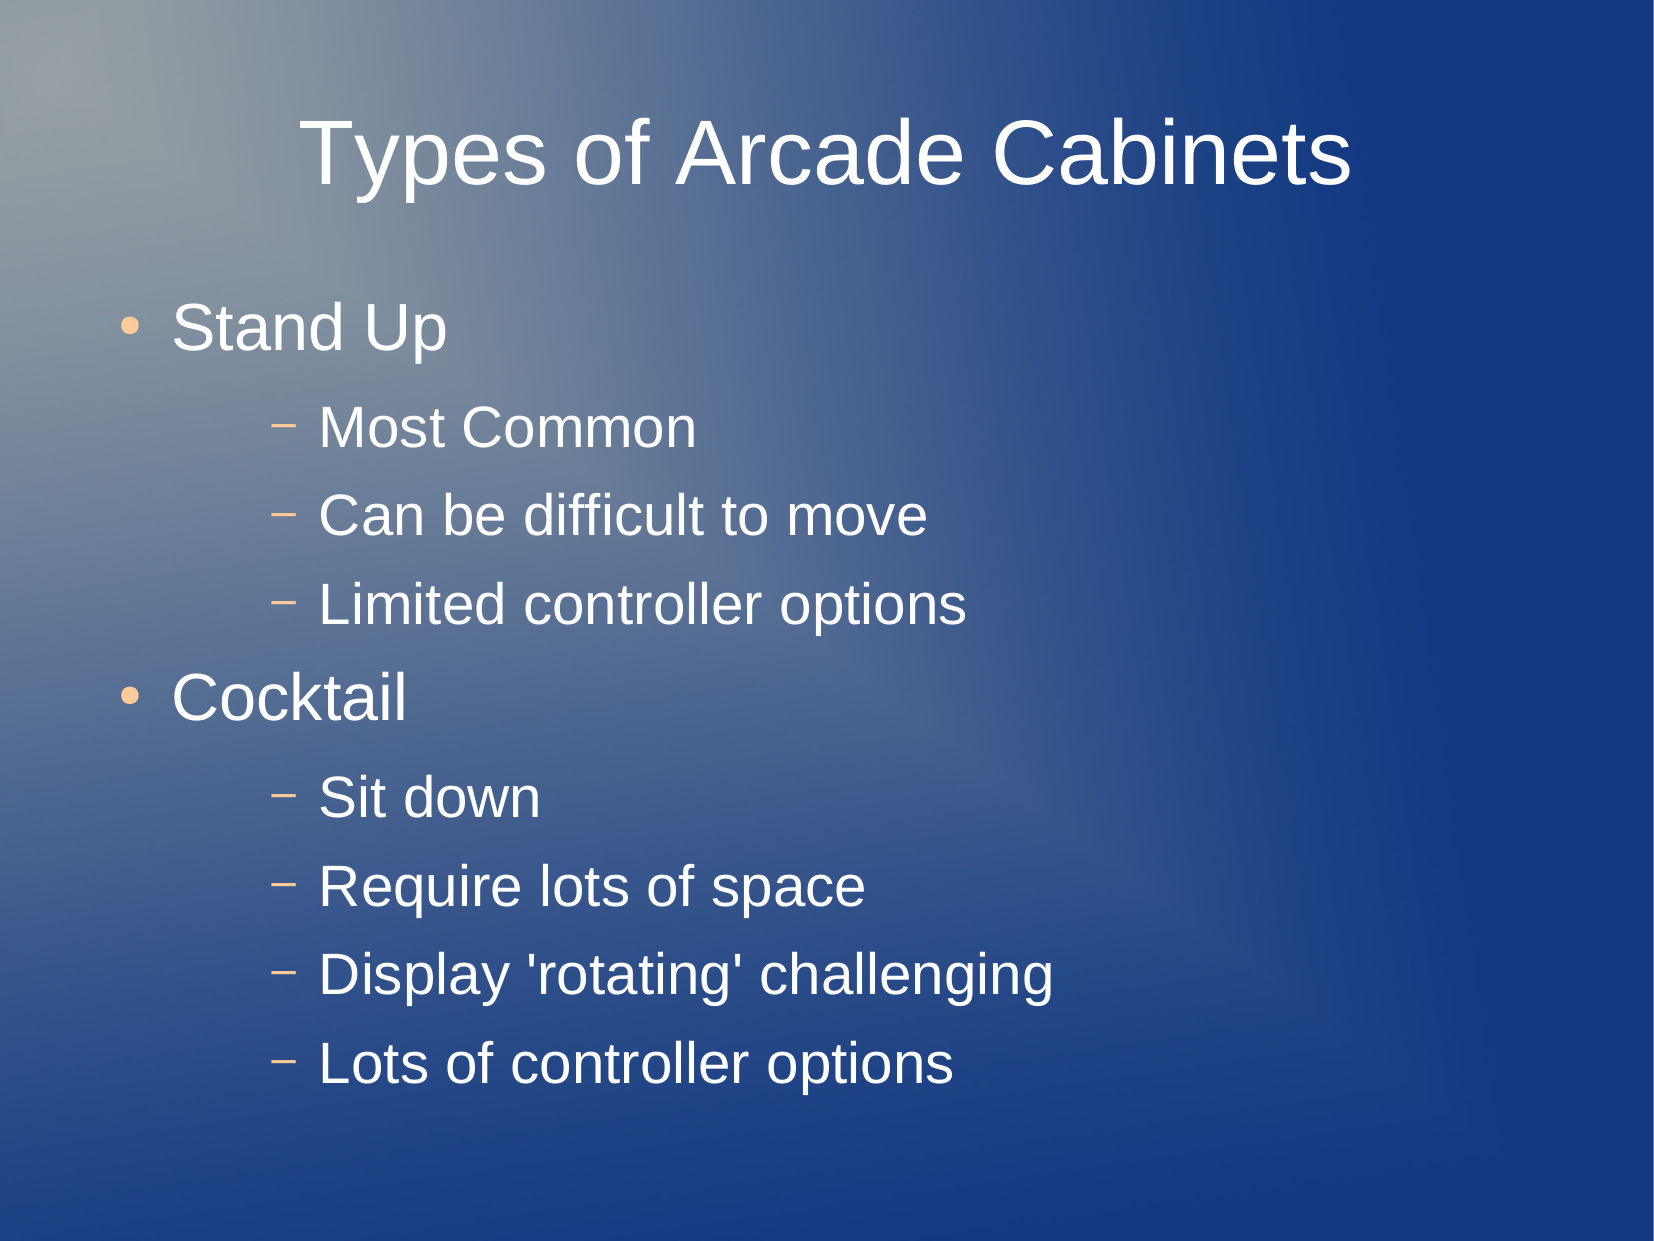

# Types of Arcade Cabinets
Stand Up
Most Common
Can be difficult to move
Limited controller options
Cocktail
Sit down
Require lots of space
Display 'rotating' challenging
Lots of controller options